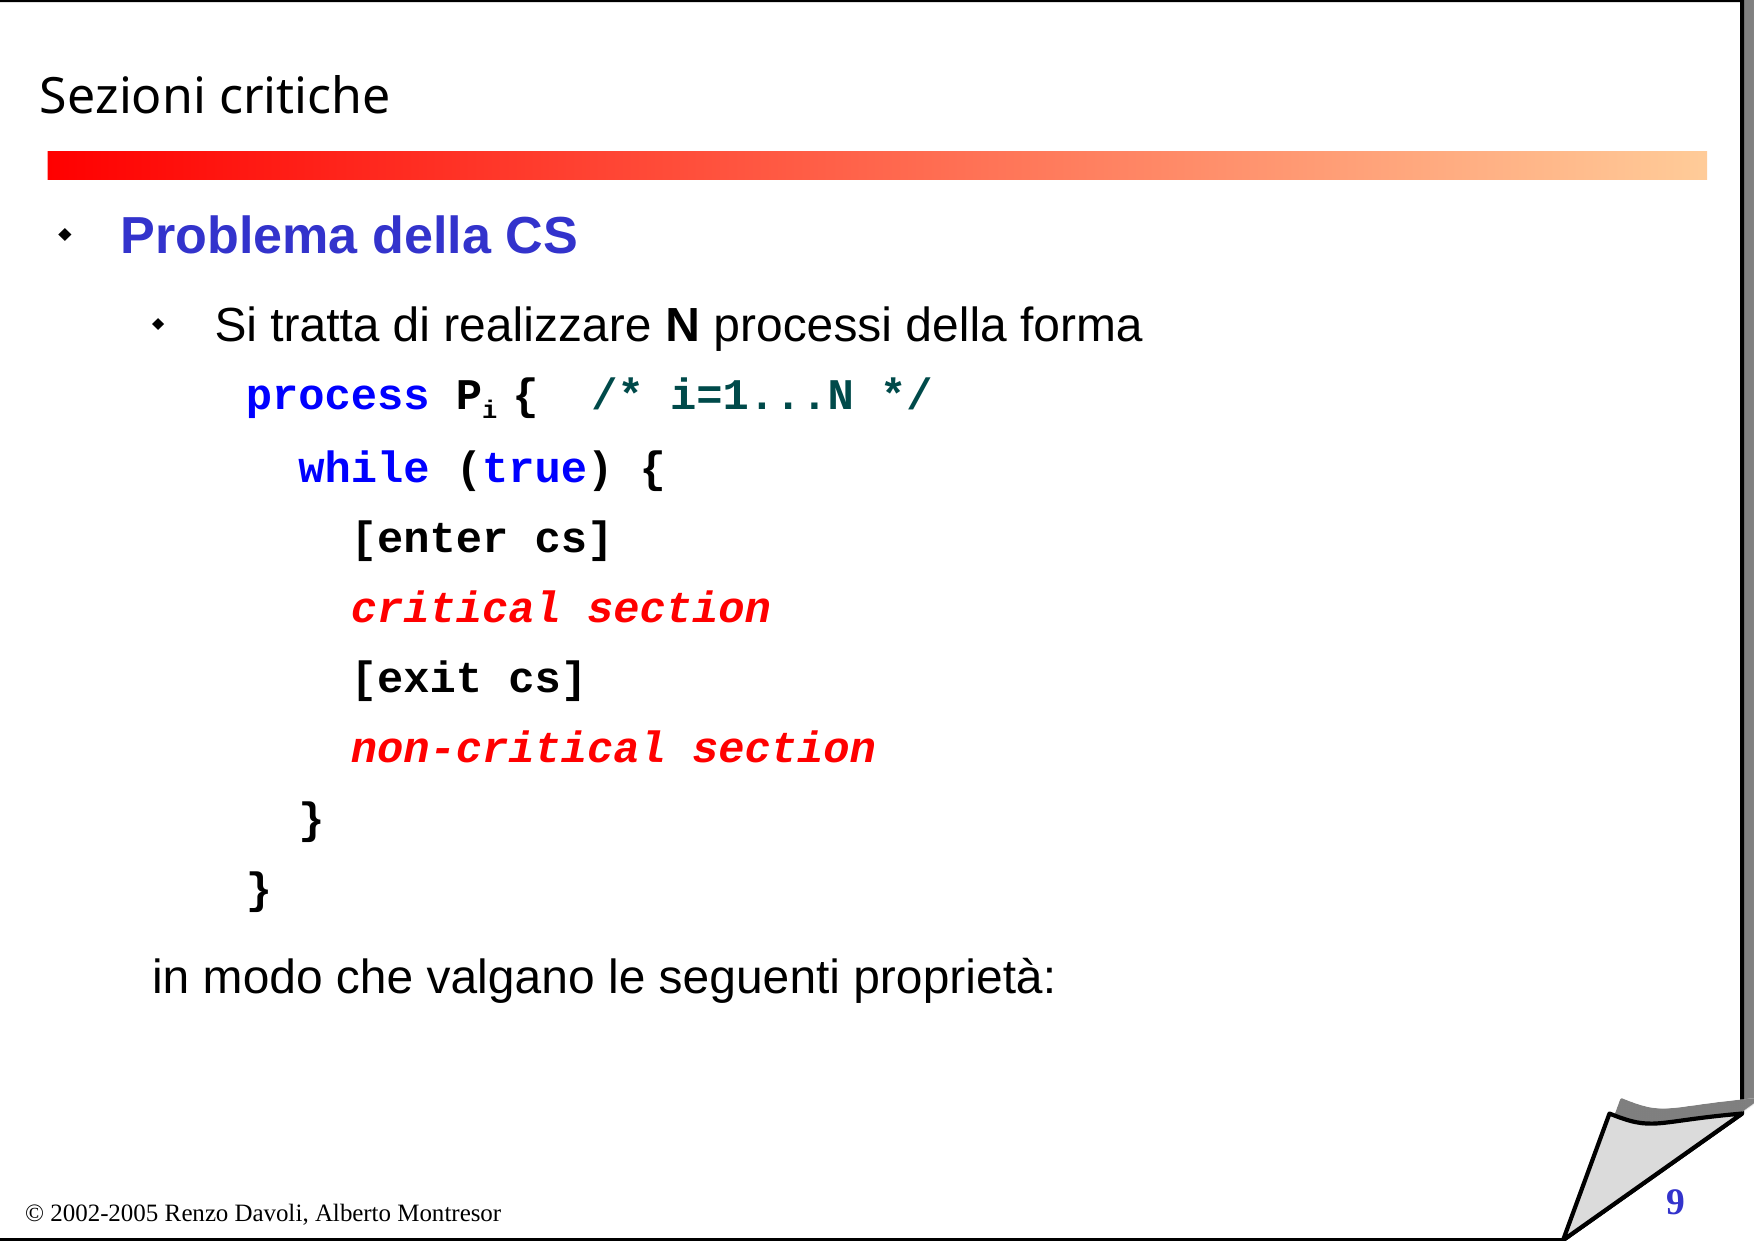

# Sezioni critiche
Problema della CS
Si tratta di realizzare N processi della forma
process Pi { /* i=1...N */
 while (true) {
 [enter cs]
 critical section
 [exit cs]
 non-critical section
 }
}
in modo che valgano le seguenti proprietà: